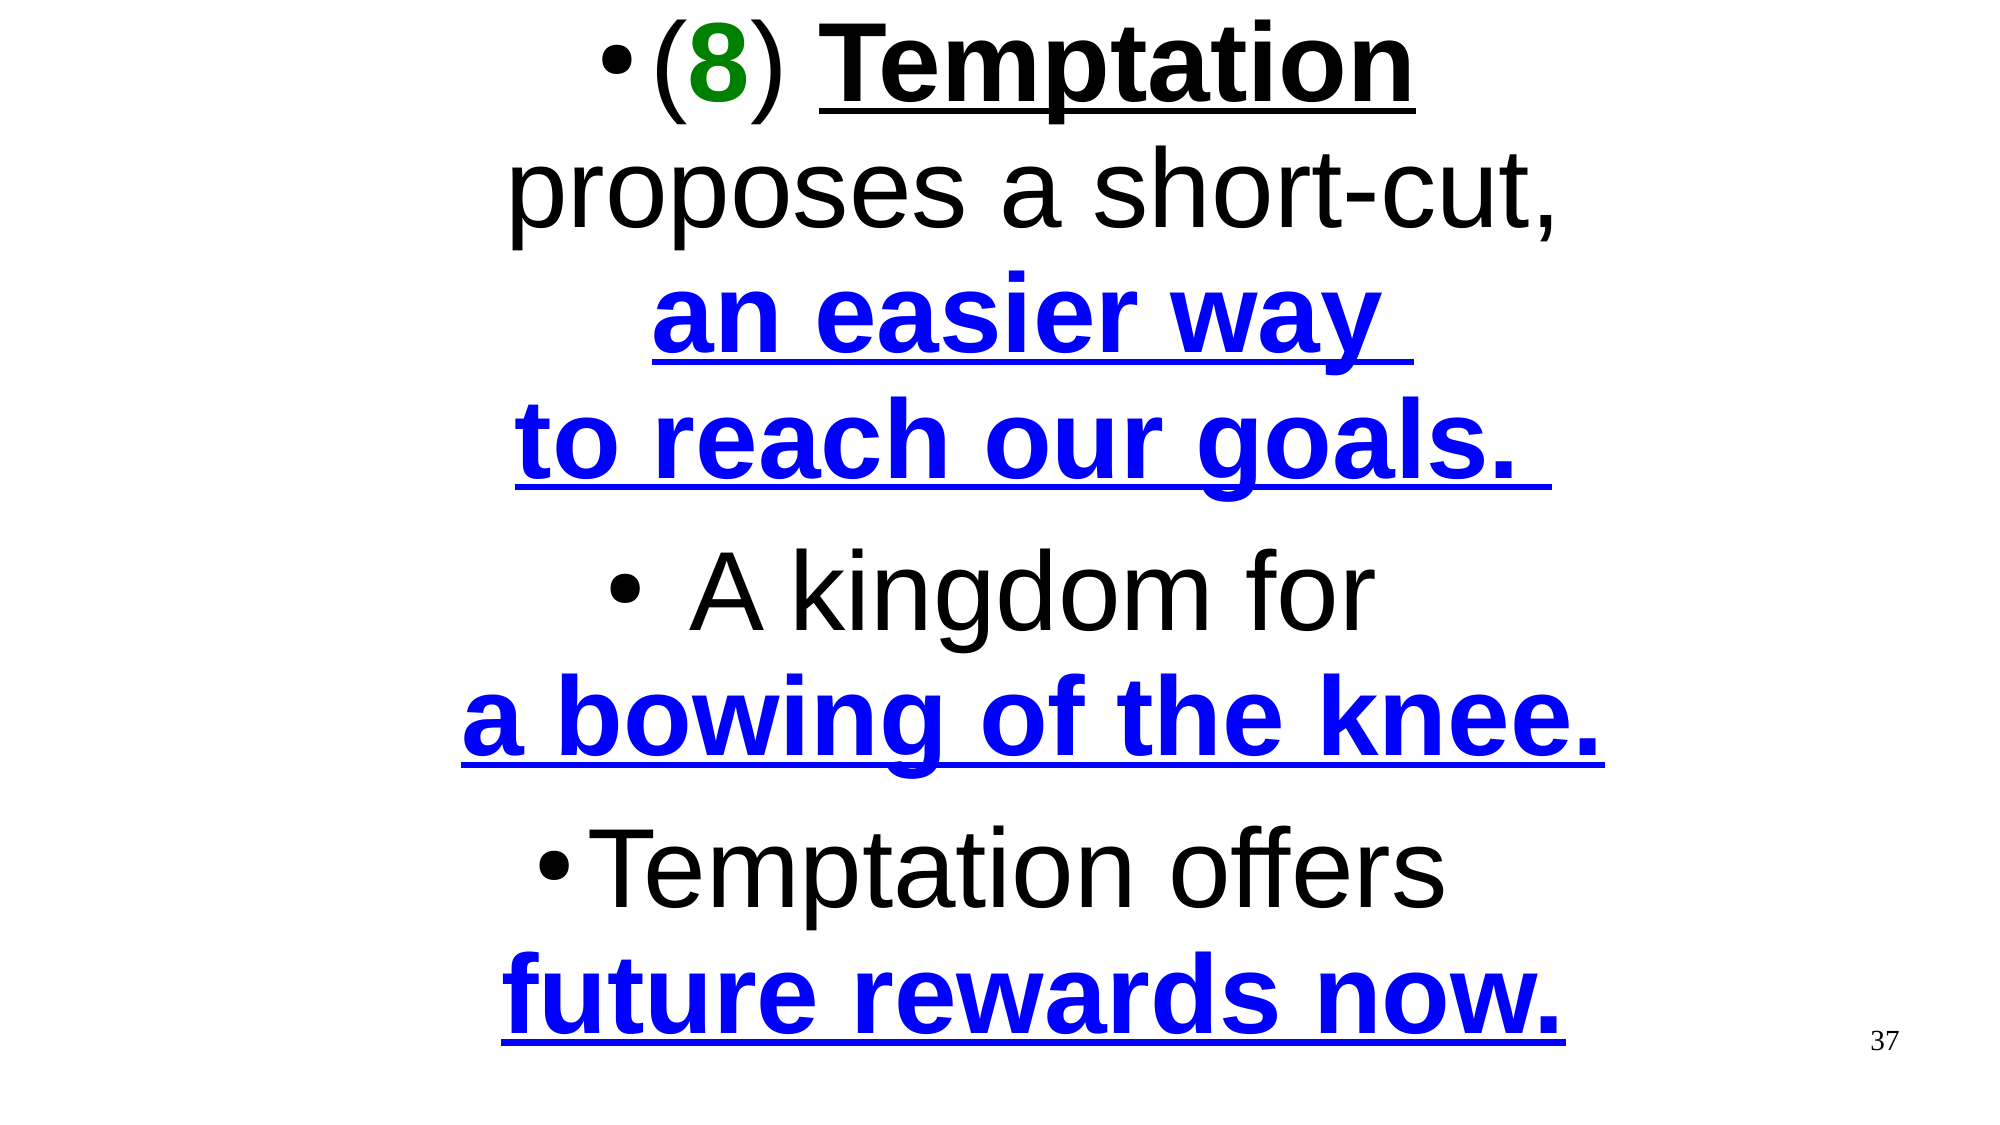

# (8) Temptation proposes a short-cut, an easier way to reach our goals.
 A kingdom for
a bowing of the knee.
Temptation offers
future rewards now.
37